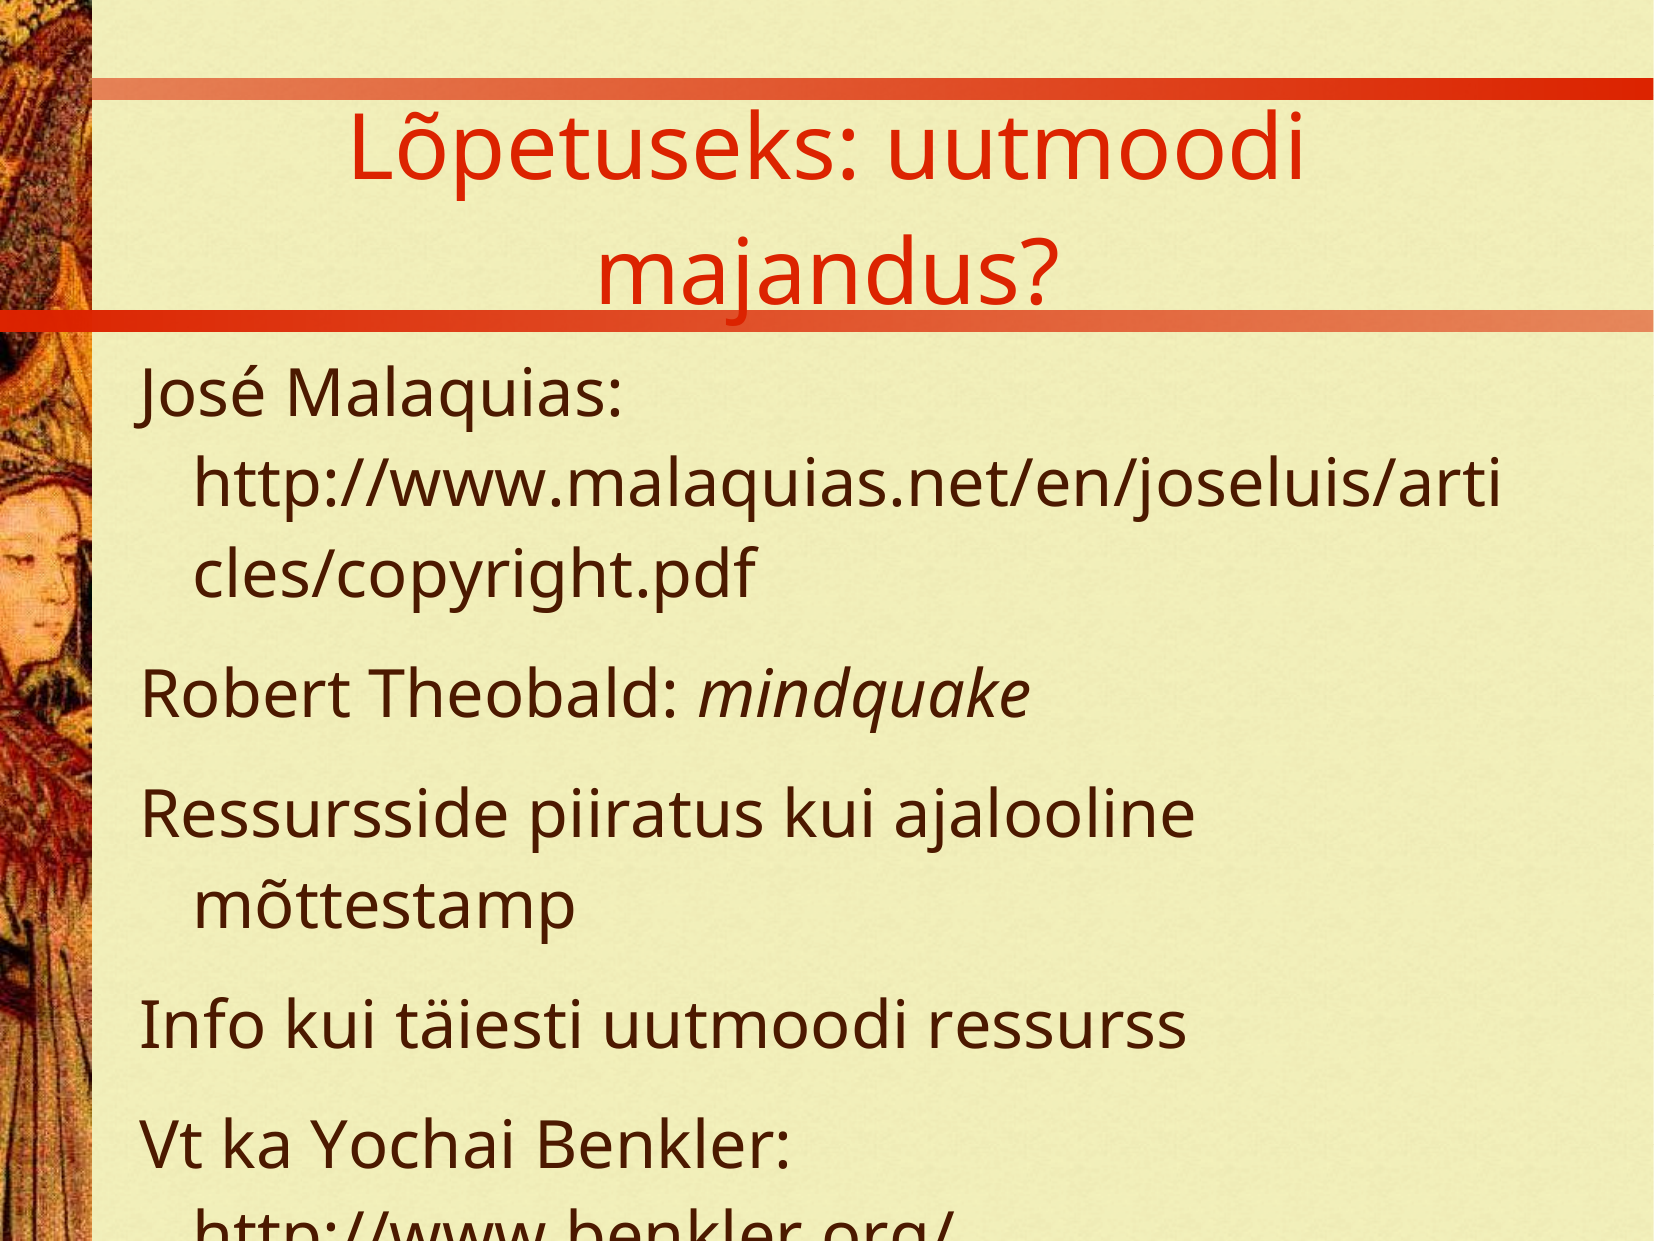

# Lõpetuseks: uutmoodi majandus?
José Malaquias: http://www.malaquias.net/en/joseluis/articles/copyright.pdf
Robert Theobald: mindquake
Ressursside piiratus kui ajalooline mõttestamp
Info kui täiesti uutmoodi ressurss
Vt ka Yochai Benkler: http://www.benkler.org/